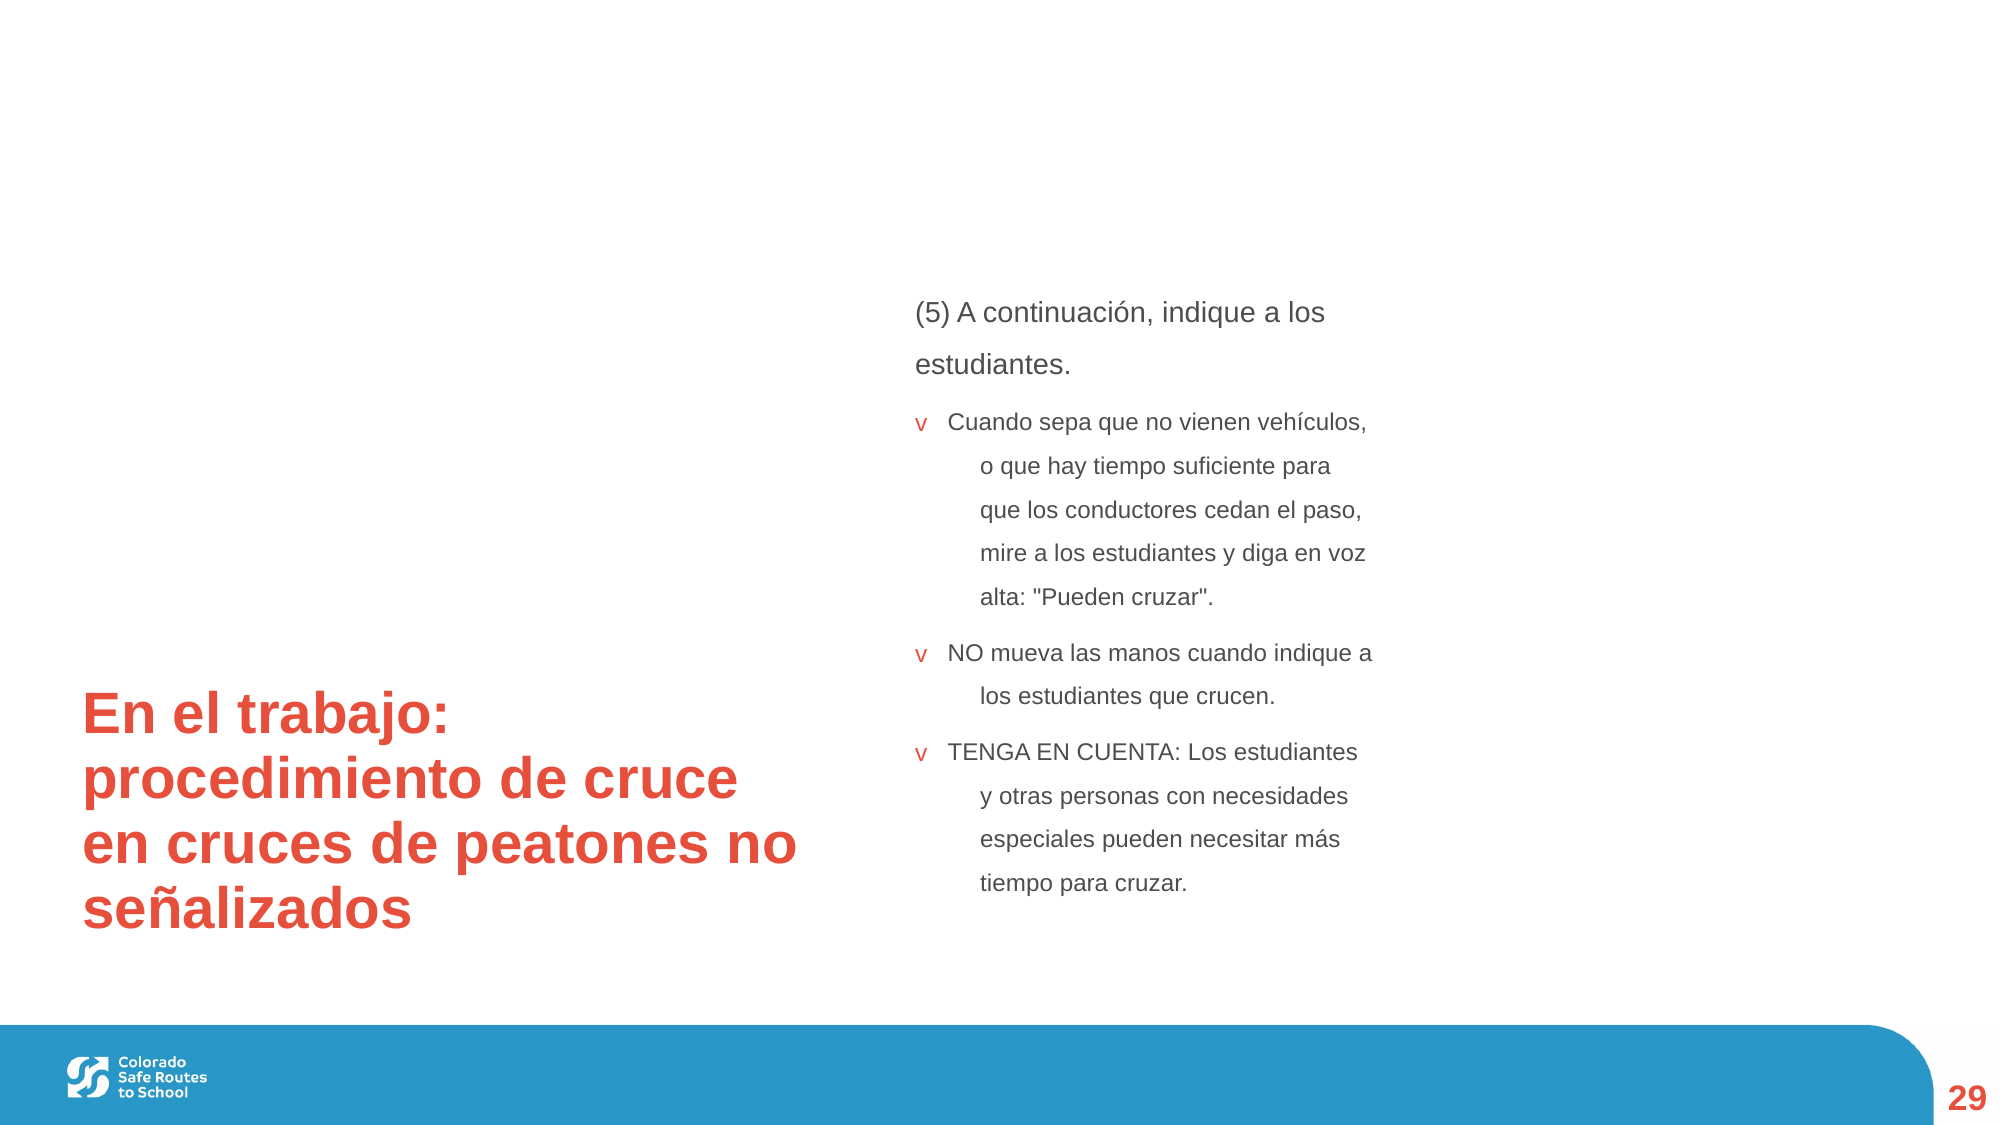

# En el trabajo: procedimiento de cruce en cruces de peatones no señalizados
(5) A continuación, indique a los estudiantes.
Cuando sepa que no vienen vehículos, o que hay tiempo suficiente para que los conductores cedan el paso, mire a los estudiantes y diga en voz alta: "Pueden cruzar".
NO mueva las manos cuando indique a los estudiantes que crucen.
TENGA EN CUENTA: Los estudiantes y otras personas con necesidades especiales pueden necesitar más tiempo para cruzar.
29